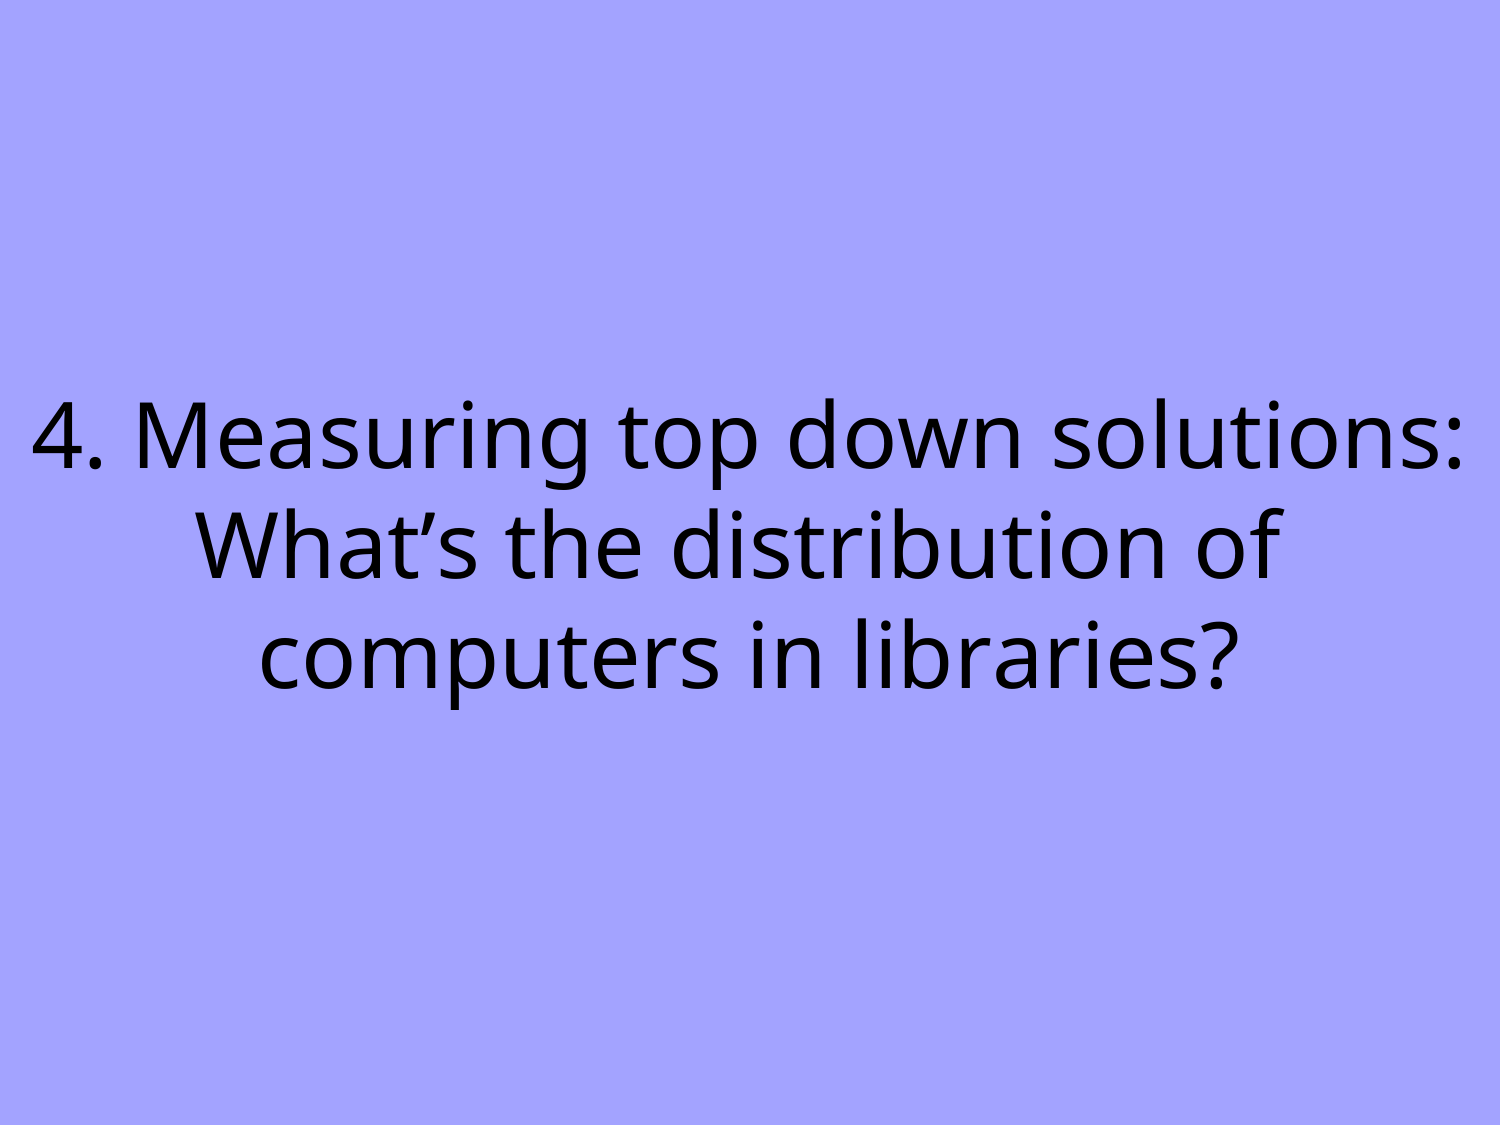

# 4. Measuring top down solutions: What’s the distribution of computers in libraries?